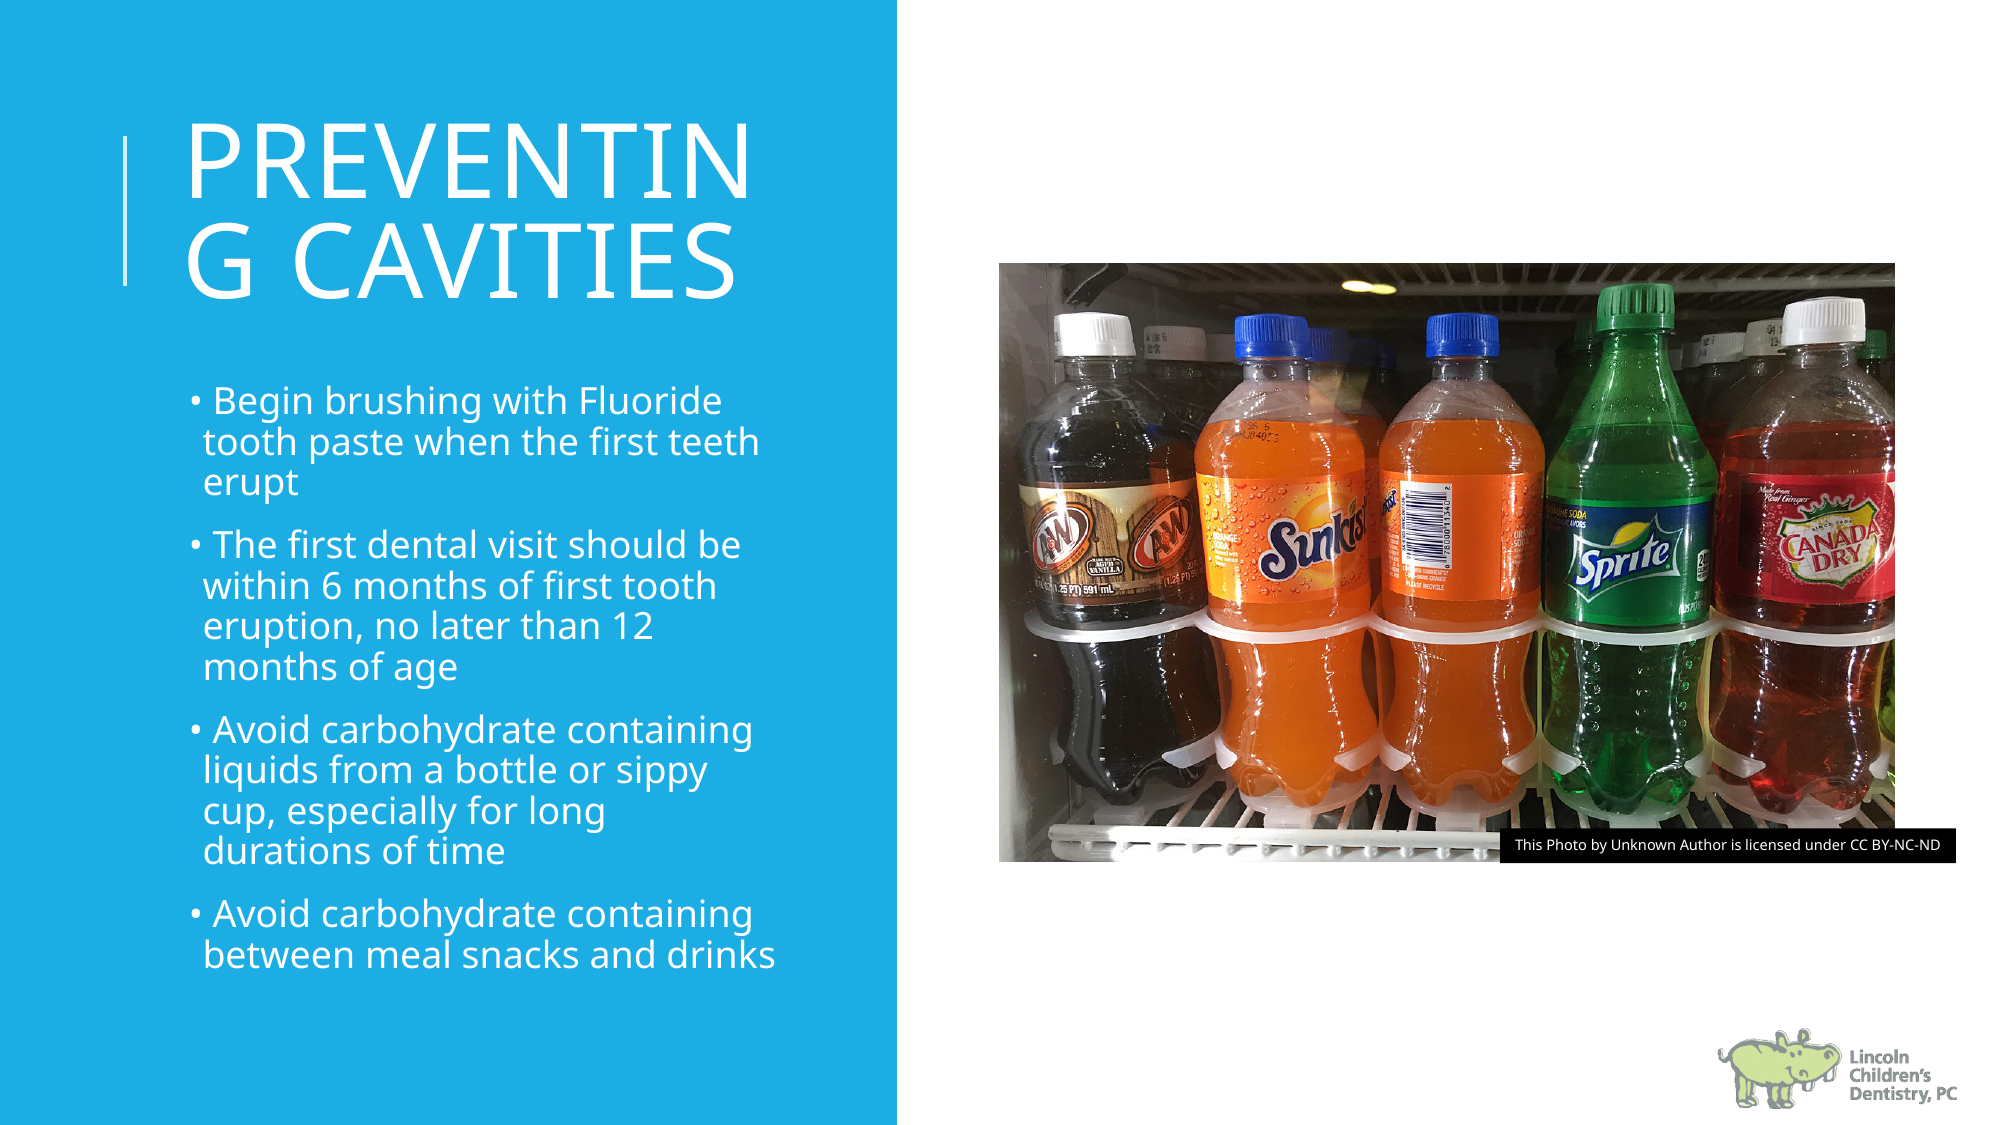

# Preventing cavities
• Begin brushing with Fluoride tooth paste when the first teeth erupt
• The first dental visit should be within 6 months of first tooth eruption, no later than 12 months of age
• Avoid carbohydrate containing liquids from a bottle or sippy cup, especially for long durations of time
• Avoid carbohydrate containing between meal snacks and drinks
This Photo by Unknown Author is licensed under CC BY-NC-ND